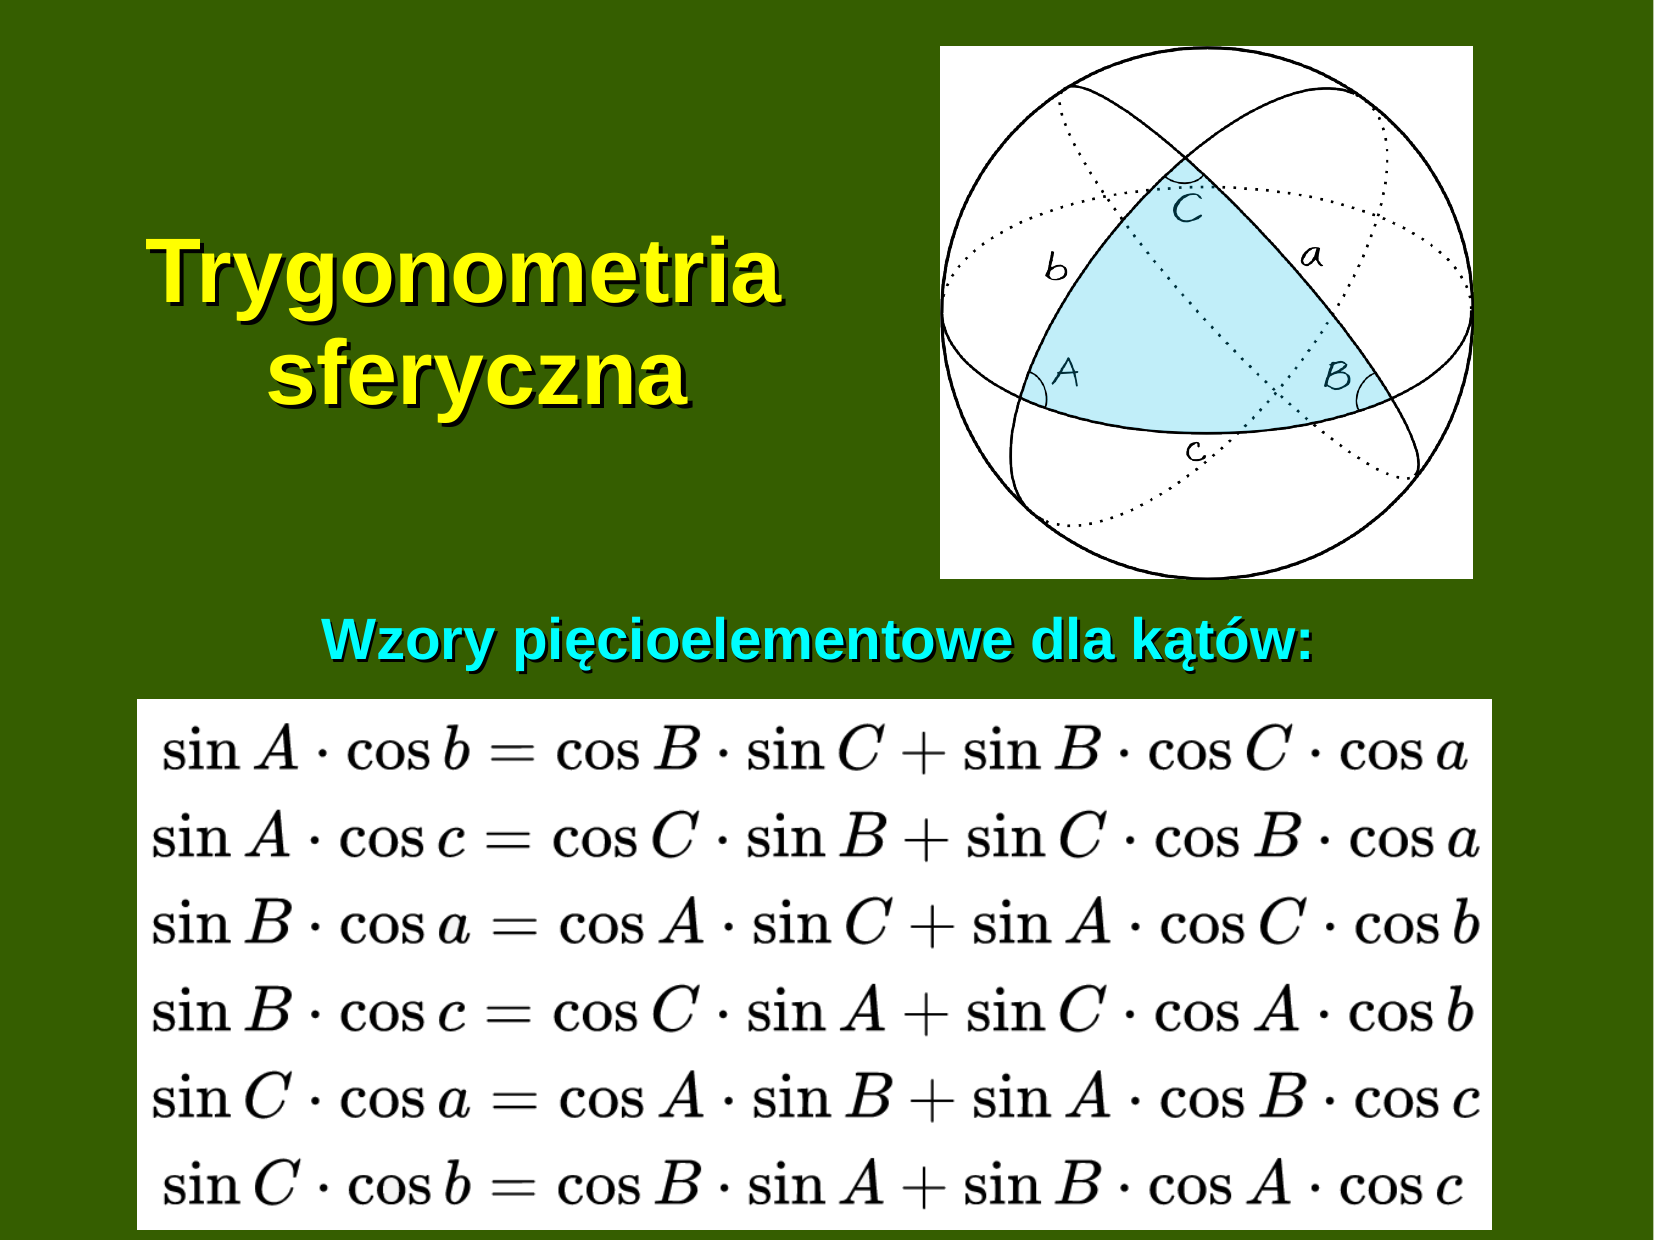

# Trygonometria sferyczna
Wzory pięcioelementowe dla kątów: